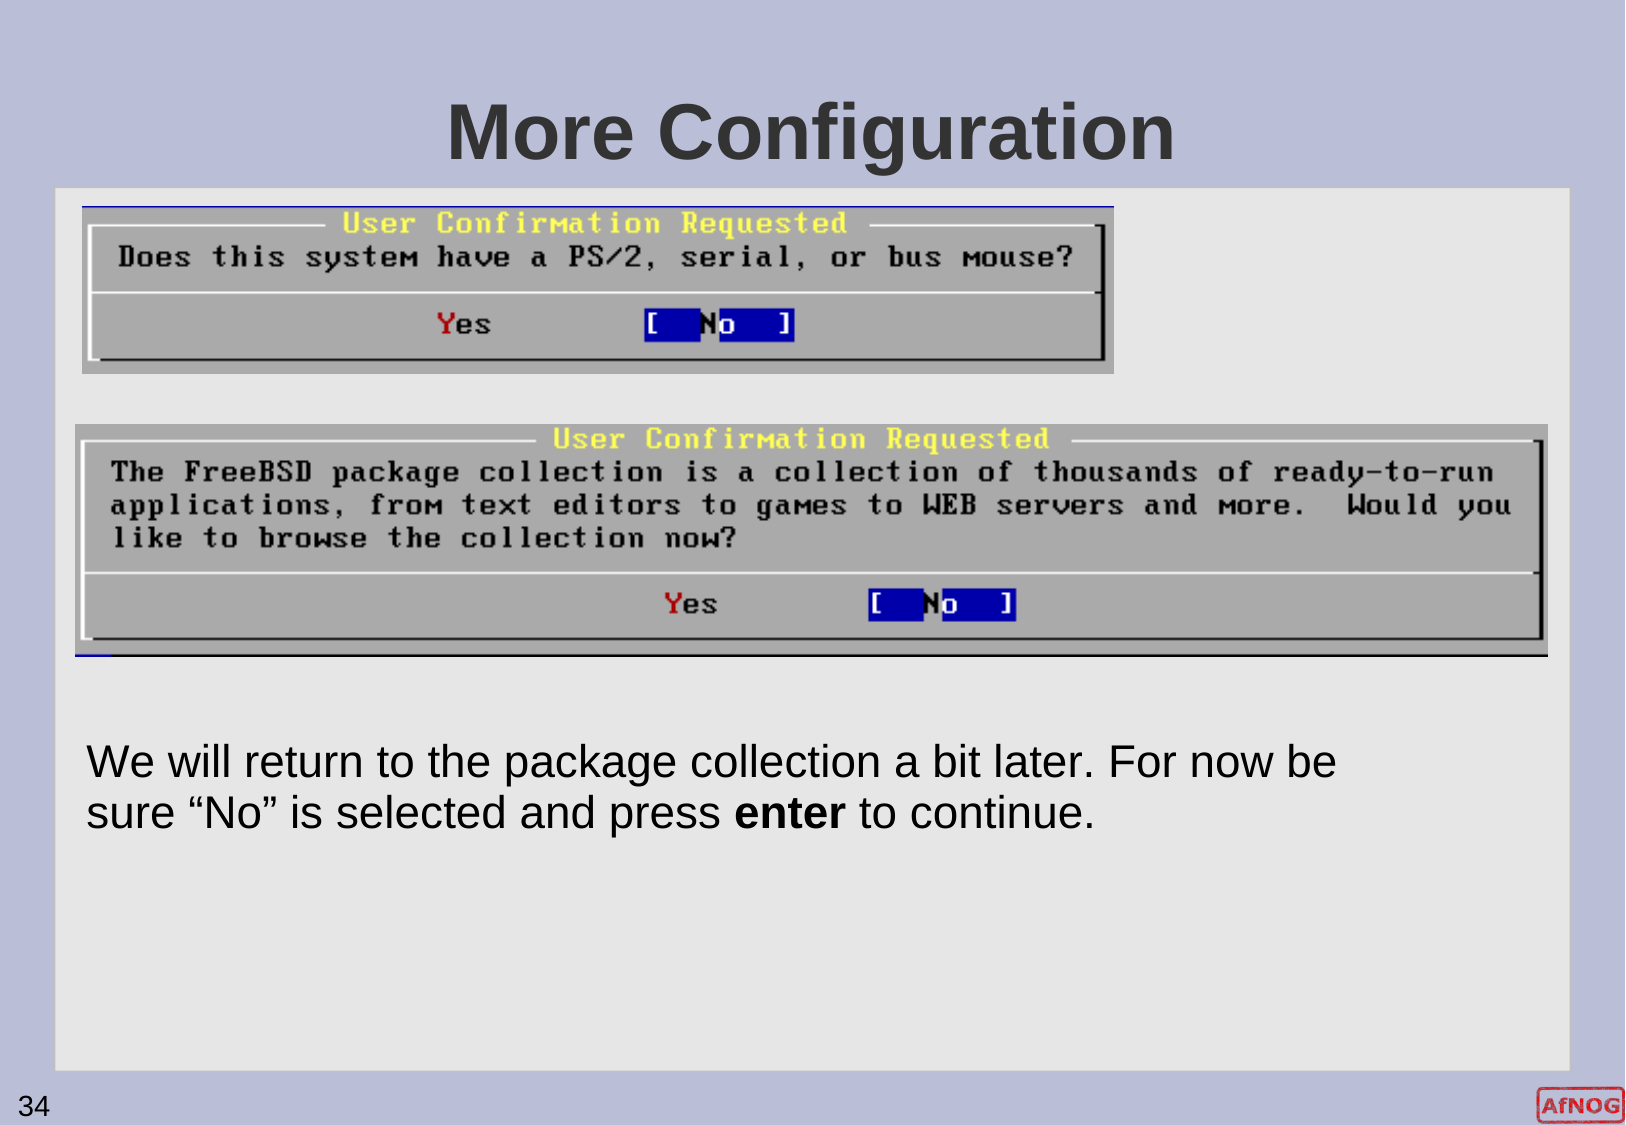

More Configuration
We will return to the package collection a bit later. For now be sure “No” is selected and press enter to continue.